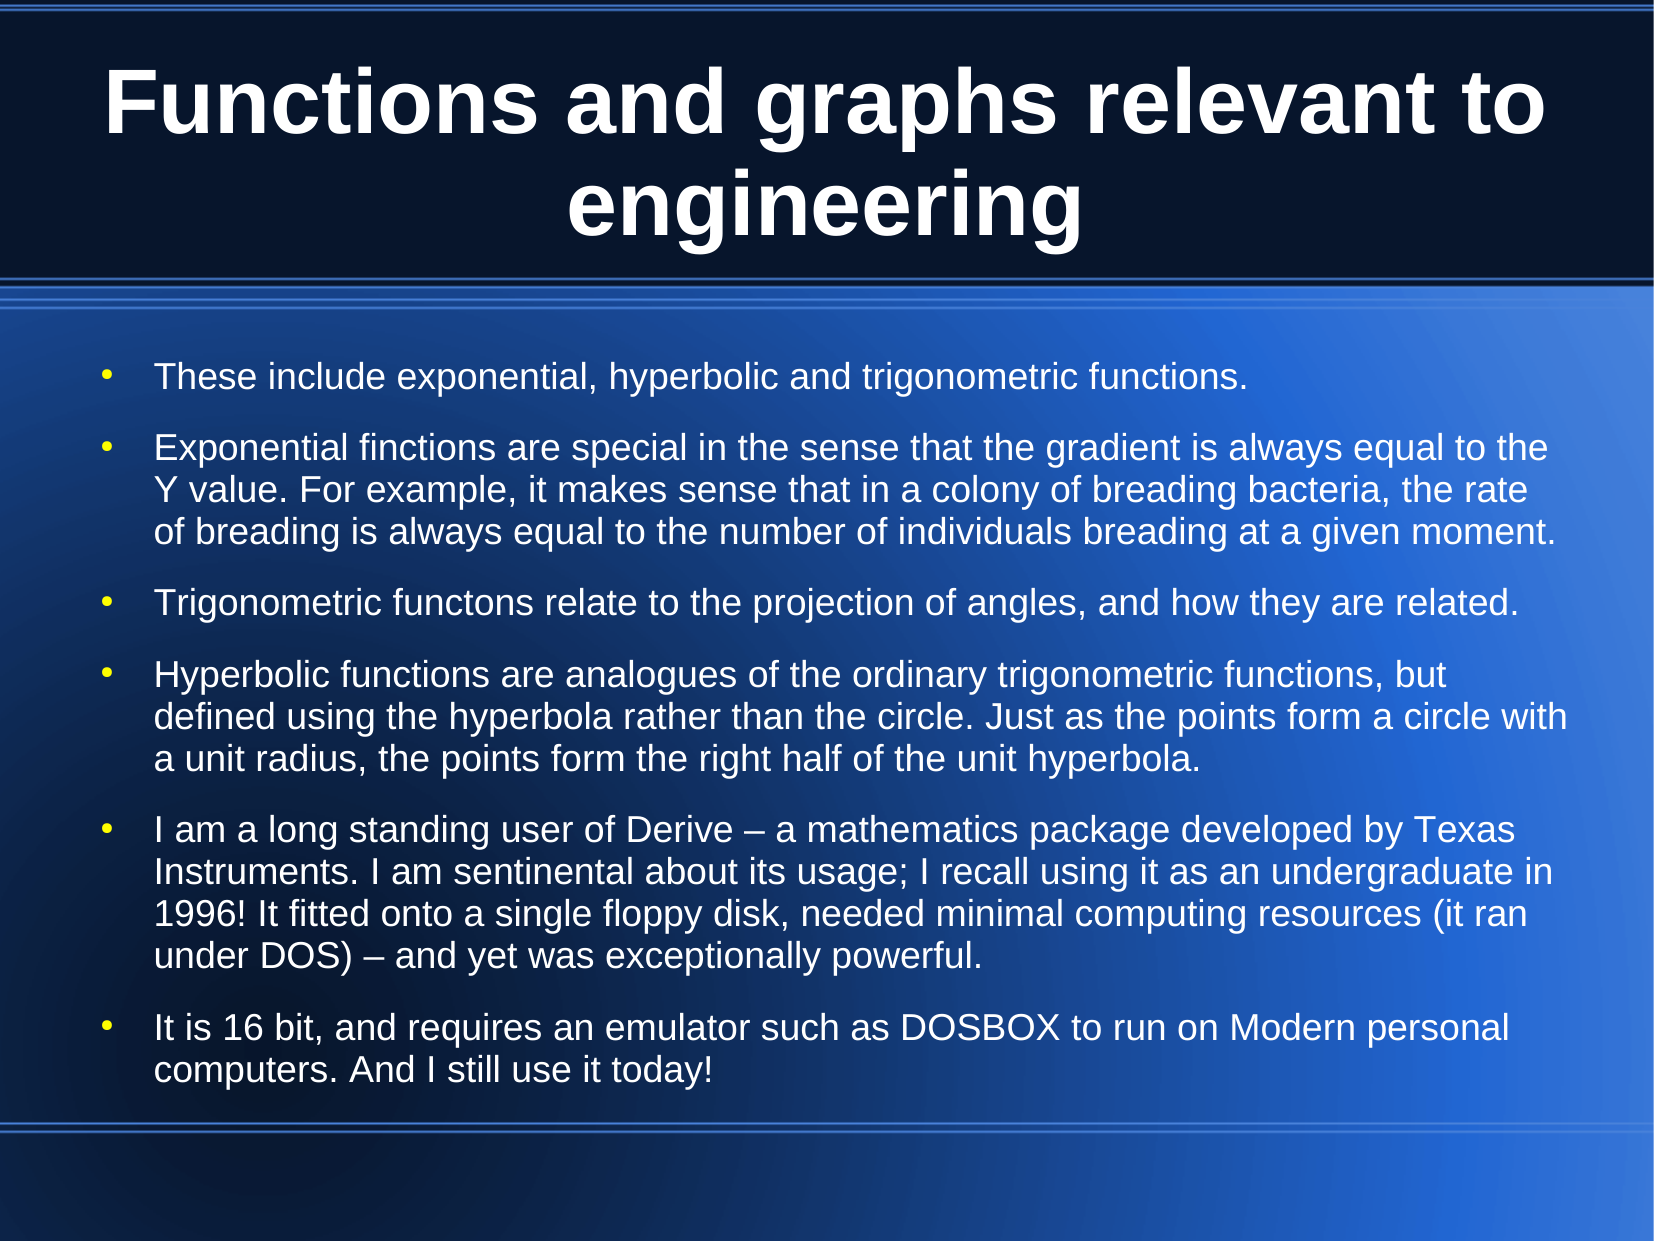

# Functions and graphs relevant to engineering
These include exponential, hyperbolic and trigonometric functions.
Exponential finctions are special in the sense that the gradient is always equal to the Y value. For example, it makes sense that in a colony of breading bacteria, the rate of breading is always equal to the number of individuals breading at a given moment.
Trigonometric functons relate to the projection of angles, and how they are related.
Hyperbolic functions are analogues of the ordinary trigonometric functions, but defined using the hyperbola rather than the circle. Just as the points form a circle with a unit radius, the points form the right half of the unit hyperbola.
I am a long standing user of Derive – a mathematics package developed by Texas Instruments. I am sentinental about its usage; I recall using it as an undergraduate in 1996! It fitted onto a single floppy disk, needed minimal computing resources (it ran under DOS) – and yet was exceptionally powerful.
It is 16 bit, and requires an emulator such as DOSBOX to run on Modern personal computers. And I still use it today!